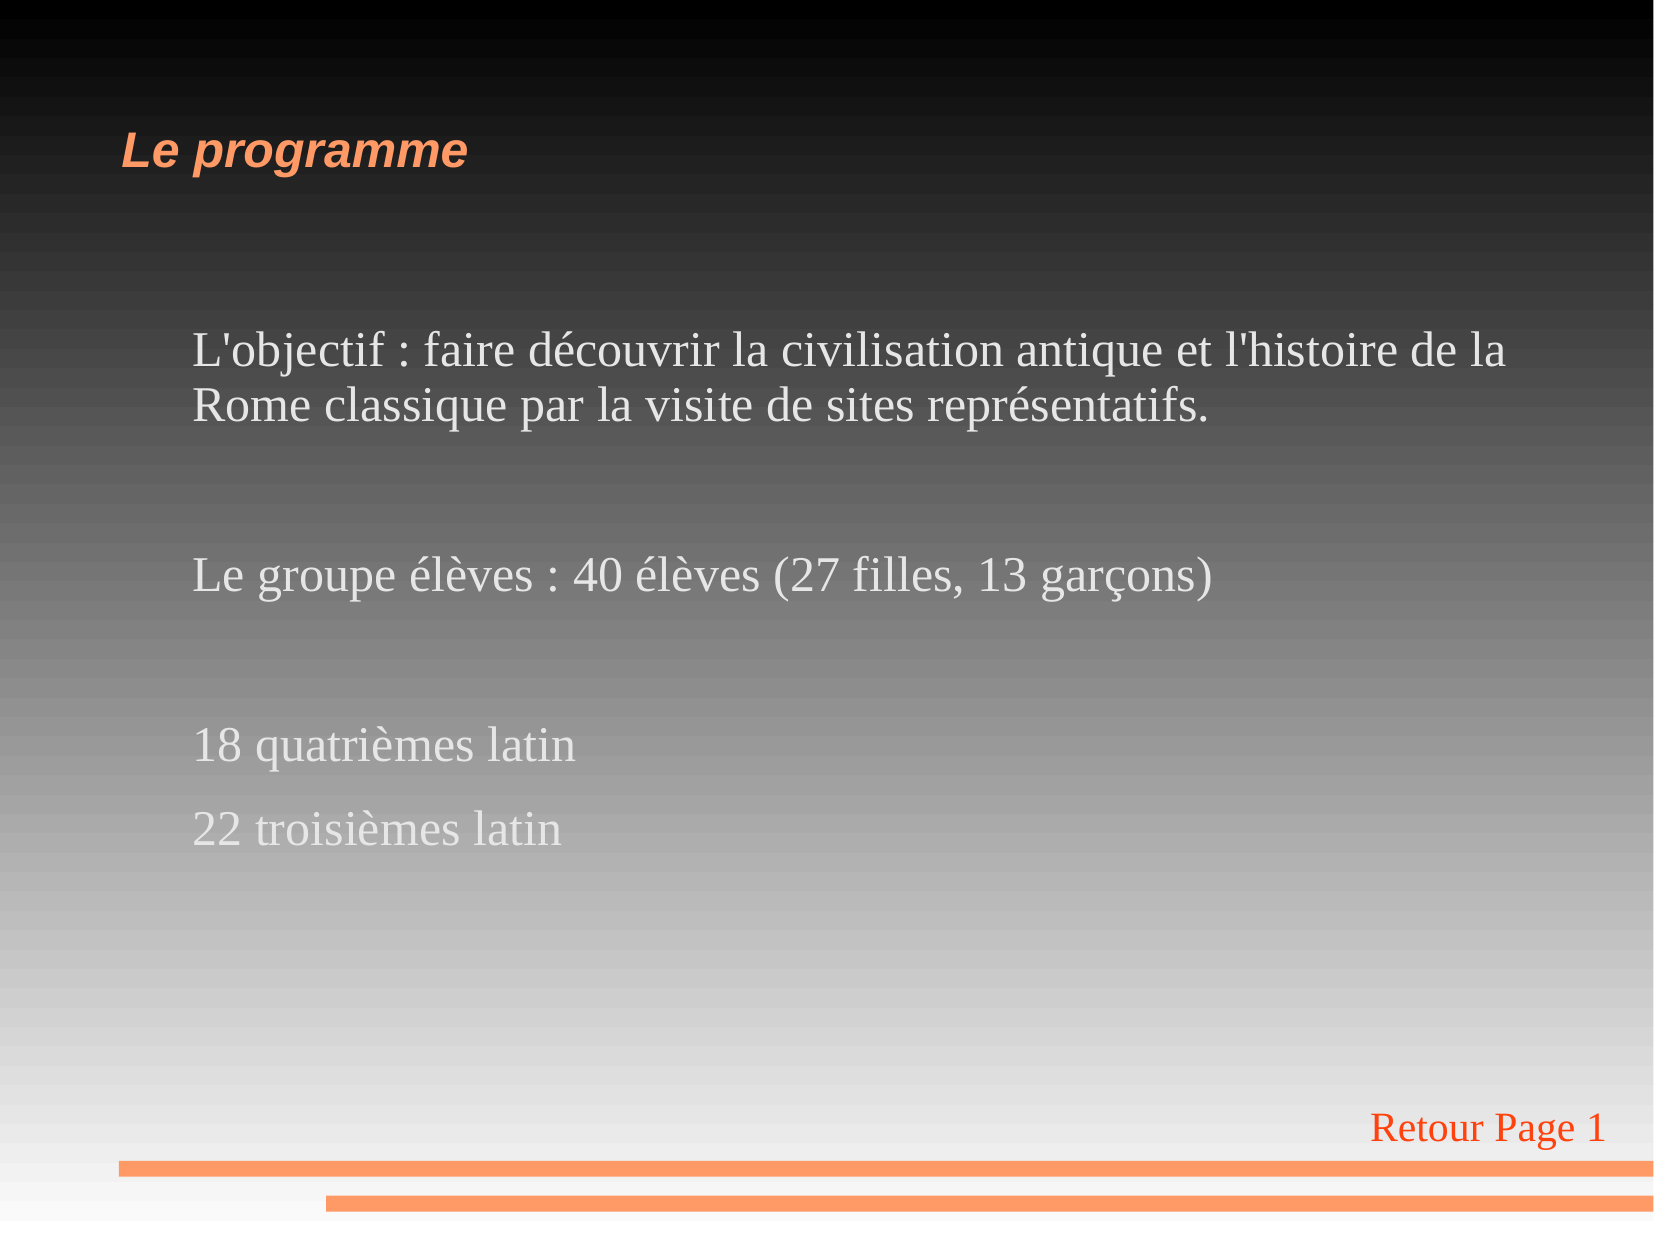

# Le programme
L'objectif : faire découvrir la civilisation antique et l'histoire de la Rome classique par la visite de sites représentatifs.
Le groupe élèves : 40 élèves (27 filles, 13 garçons)
18 quatrièmes latin
22 troisièmes latin
Retour Page 1